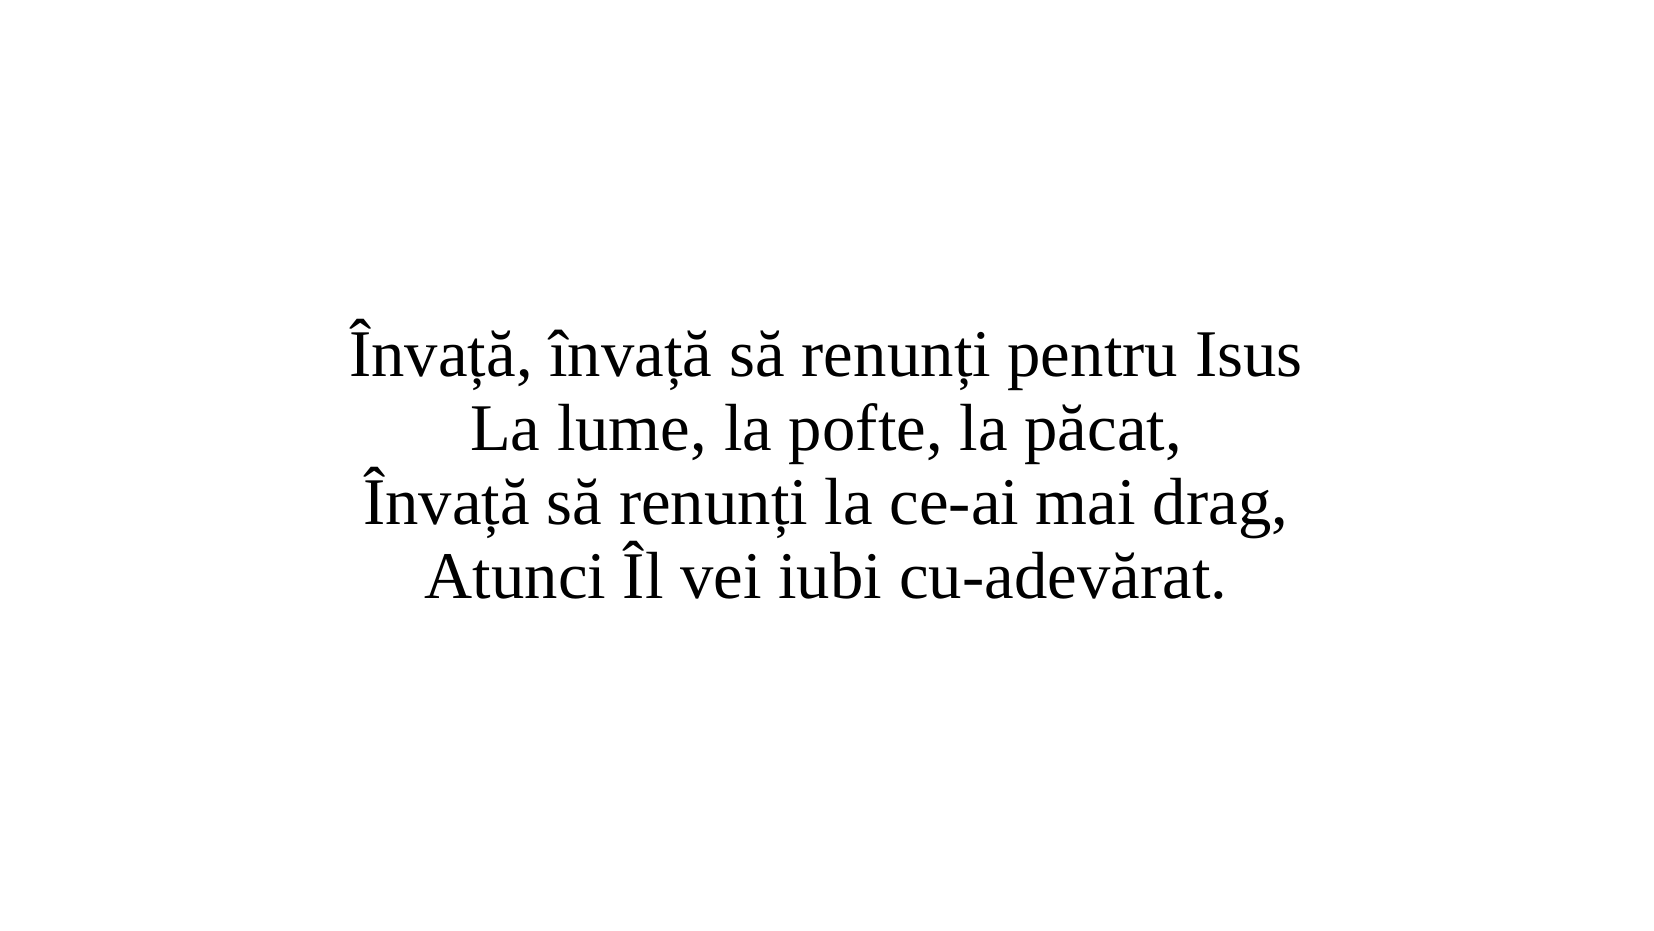

# Învață, învață să renunți pentru Isus
La lume, la pofte, la păcat,
Învață să renunți la ce-ai mai drag,
Atunci Îl vei iubi cu-adevărat.